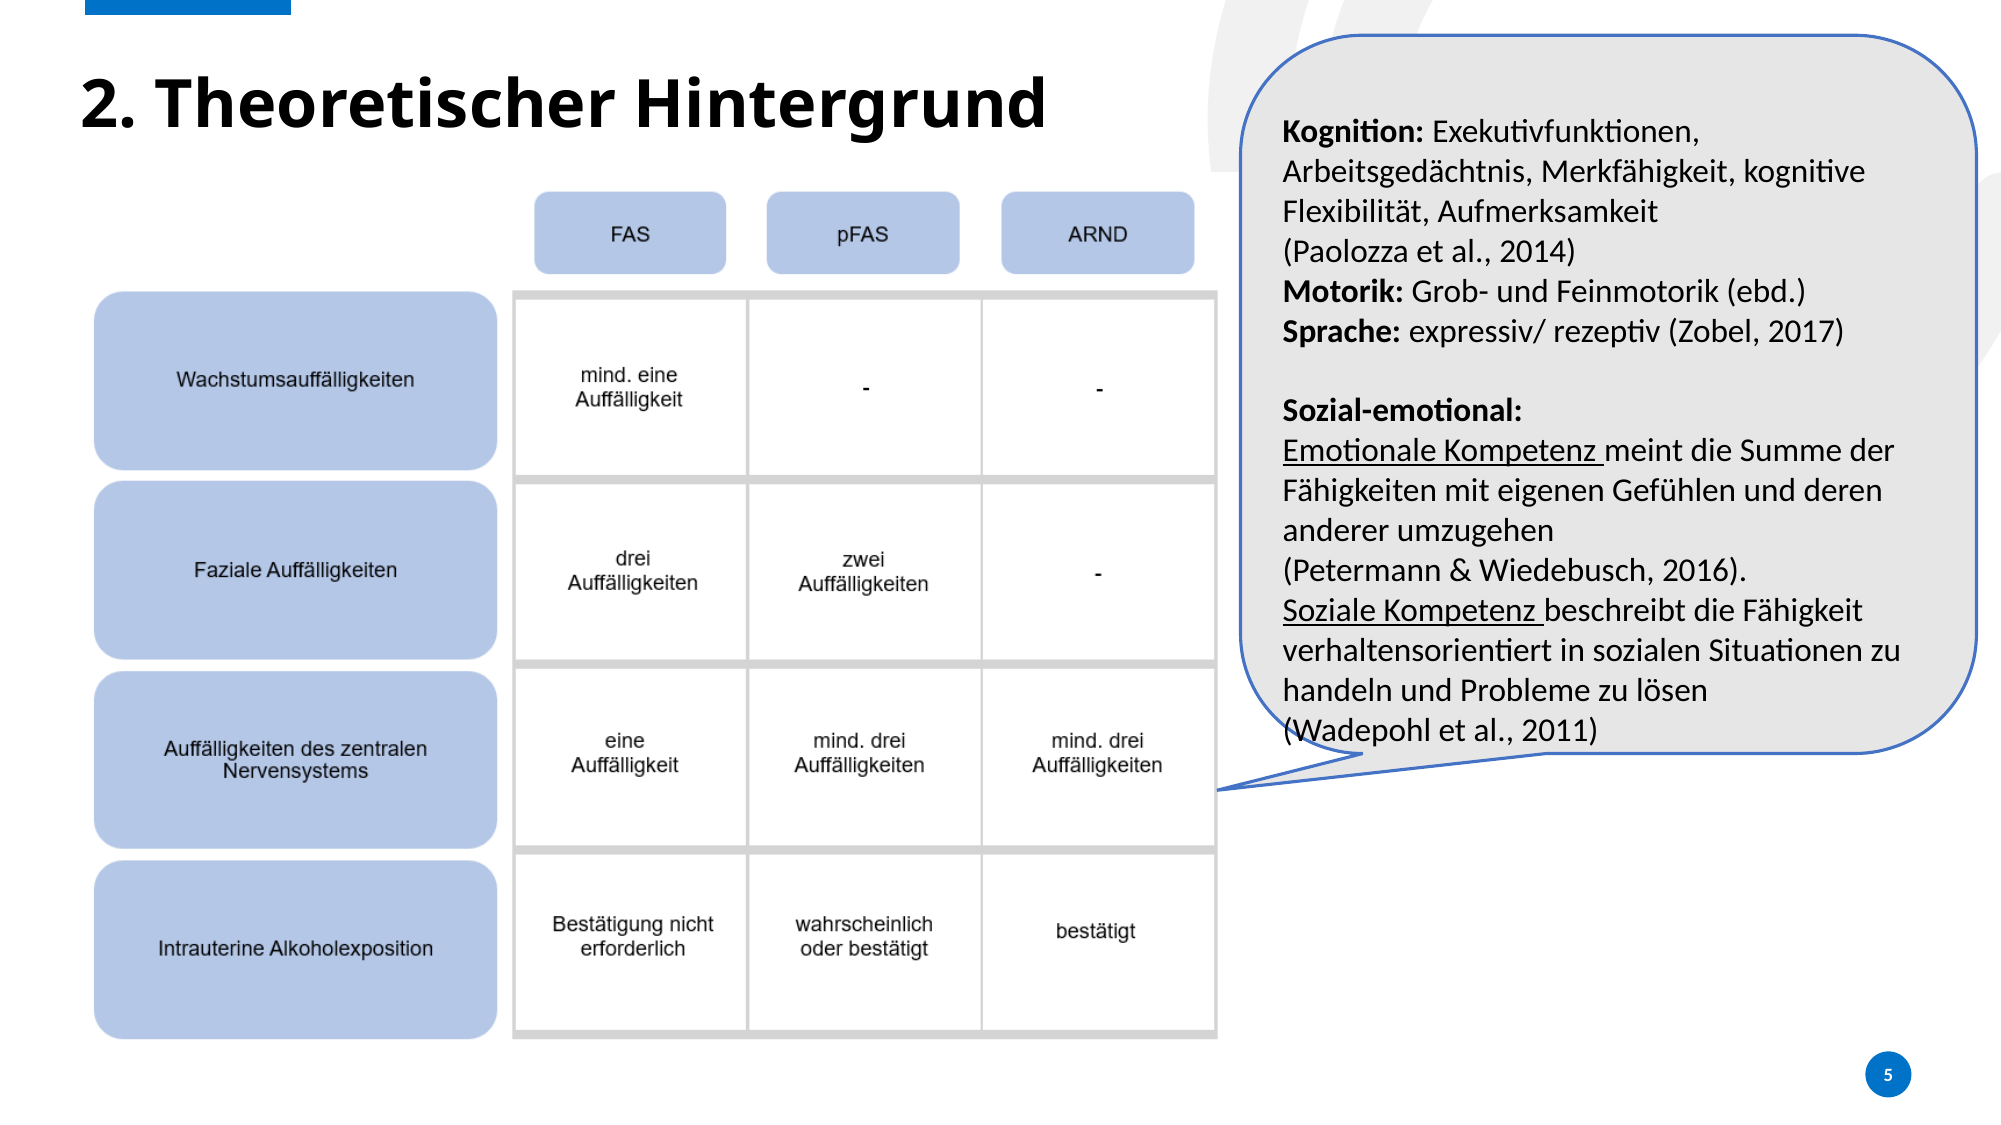

Kognition: Exekutivfunktionen, Arbeitsgedächtnis, Merkfähigkeit, kognitive Flexibilität, Aufmerksamkeit
(Paolozza et al., 2014)
Motorik: Grob- und Feinmotorik (ebd.)
Sprache: expressiv/ rezeptiv (Zobel, 2017)
Sozial-emotional:
Emotionale Kompetenz meint die Summe der Fähigkeiten mit eigenen Gefühlen und deren anderer umzugehen
(Petermann & Wiedebusch, 2016).
Soziale Kompetenz beschreibt die Fähigkeit verhaltensorientiert in sozialen Situationen zu handeln und Probleme zu lösen
(Wadepohl et al., 2011)
2. Theoretischer Hintergrund
5